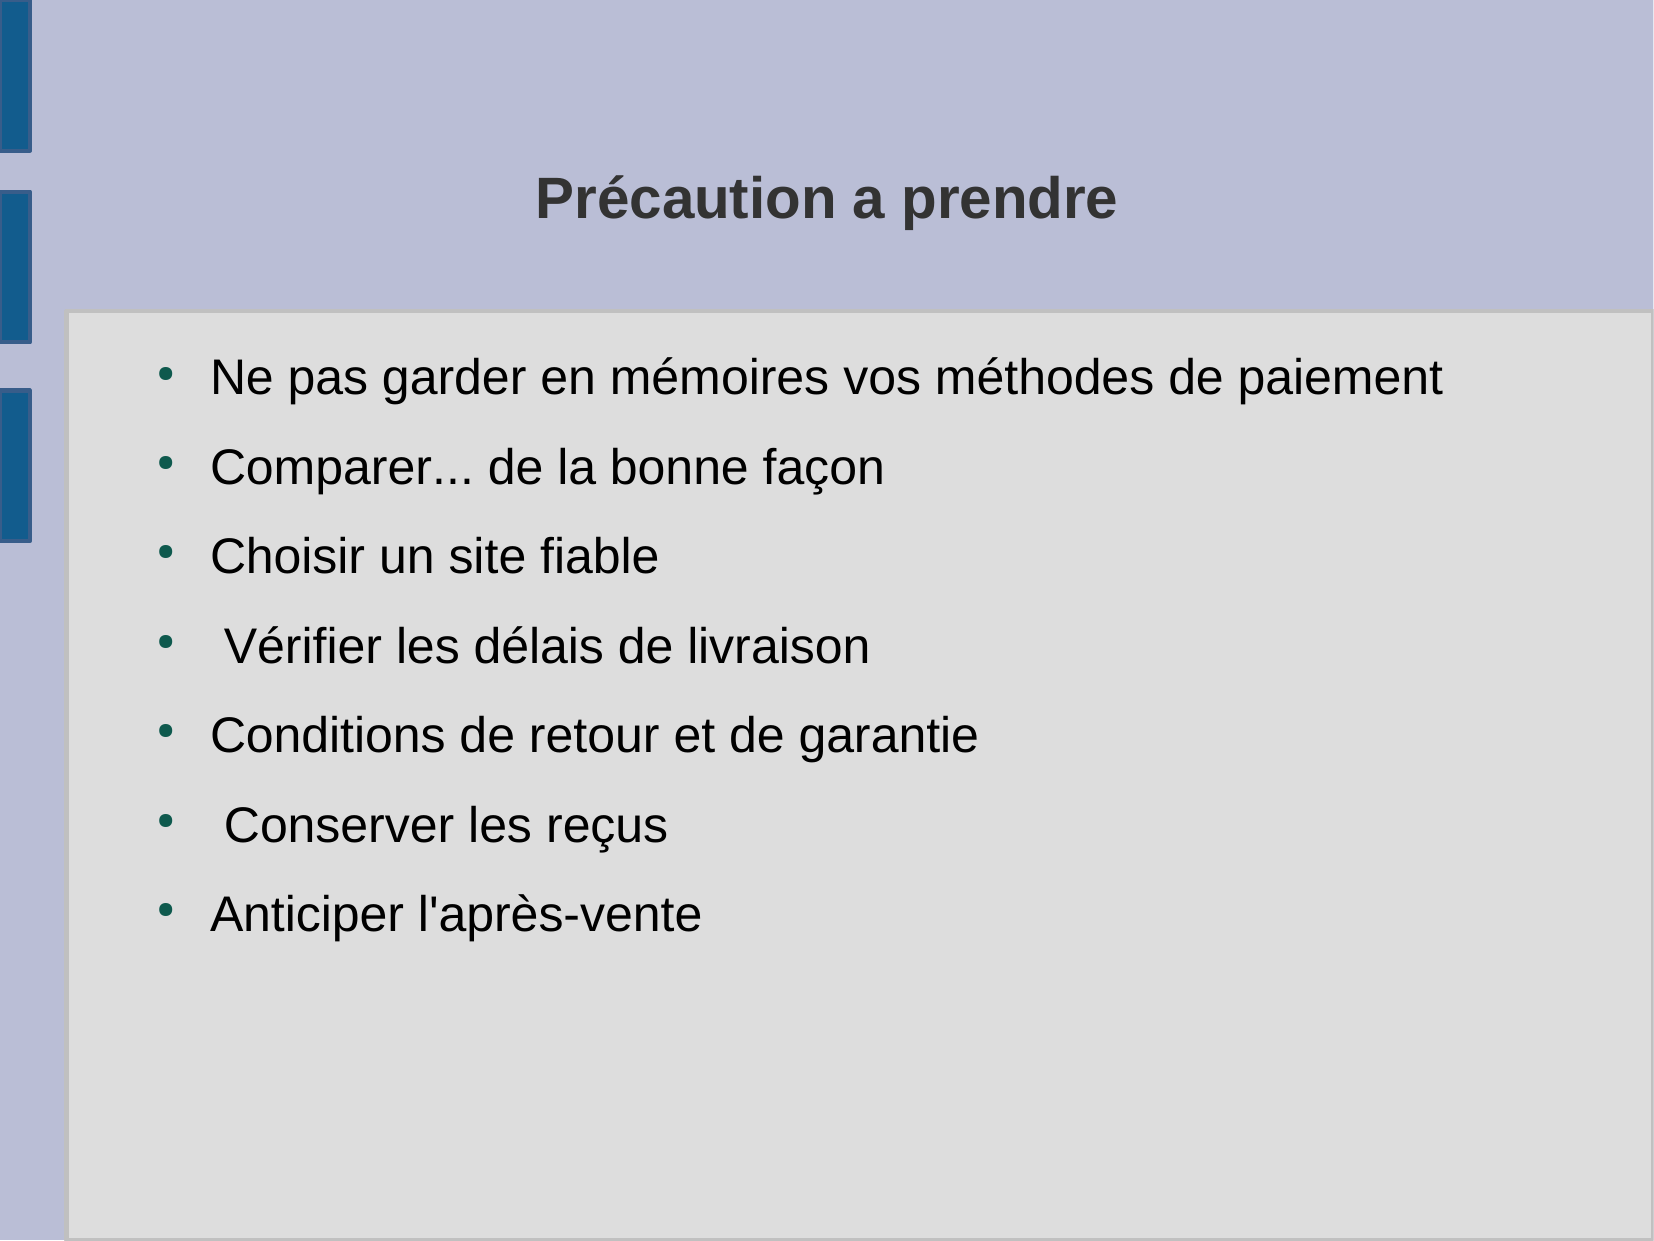

# Précaution a prendre
Ne pas garder en mémoires vos méthodes de paiement
Comparer... de la bonne façon
Choisir un site fiable
 Vérifier les délais de livraison
Conditions de retour et de garantie
 Conserver les reçus
Anticiper l'après-vente